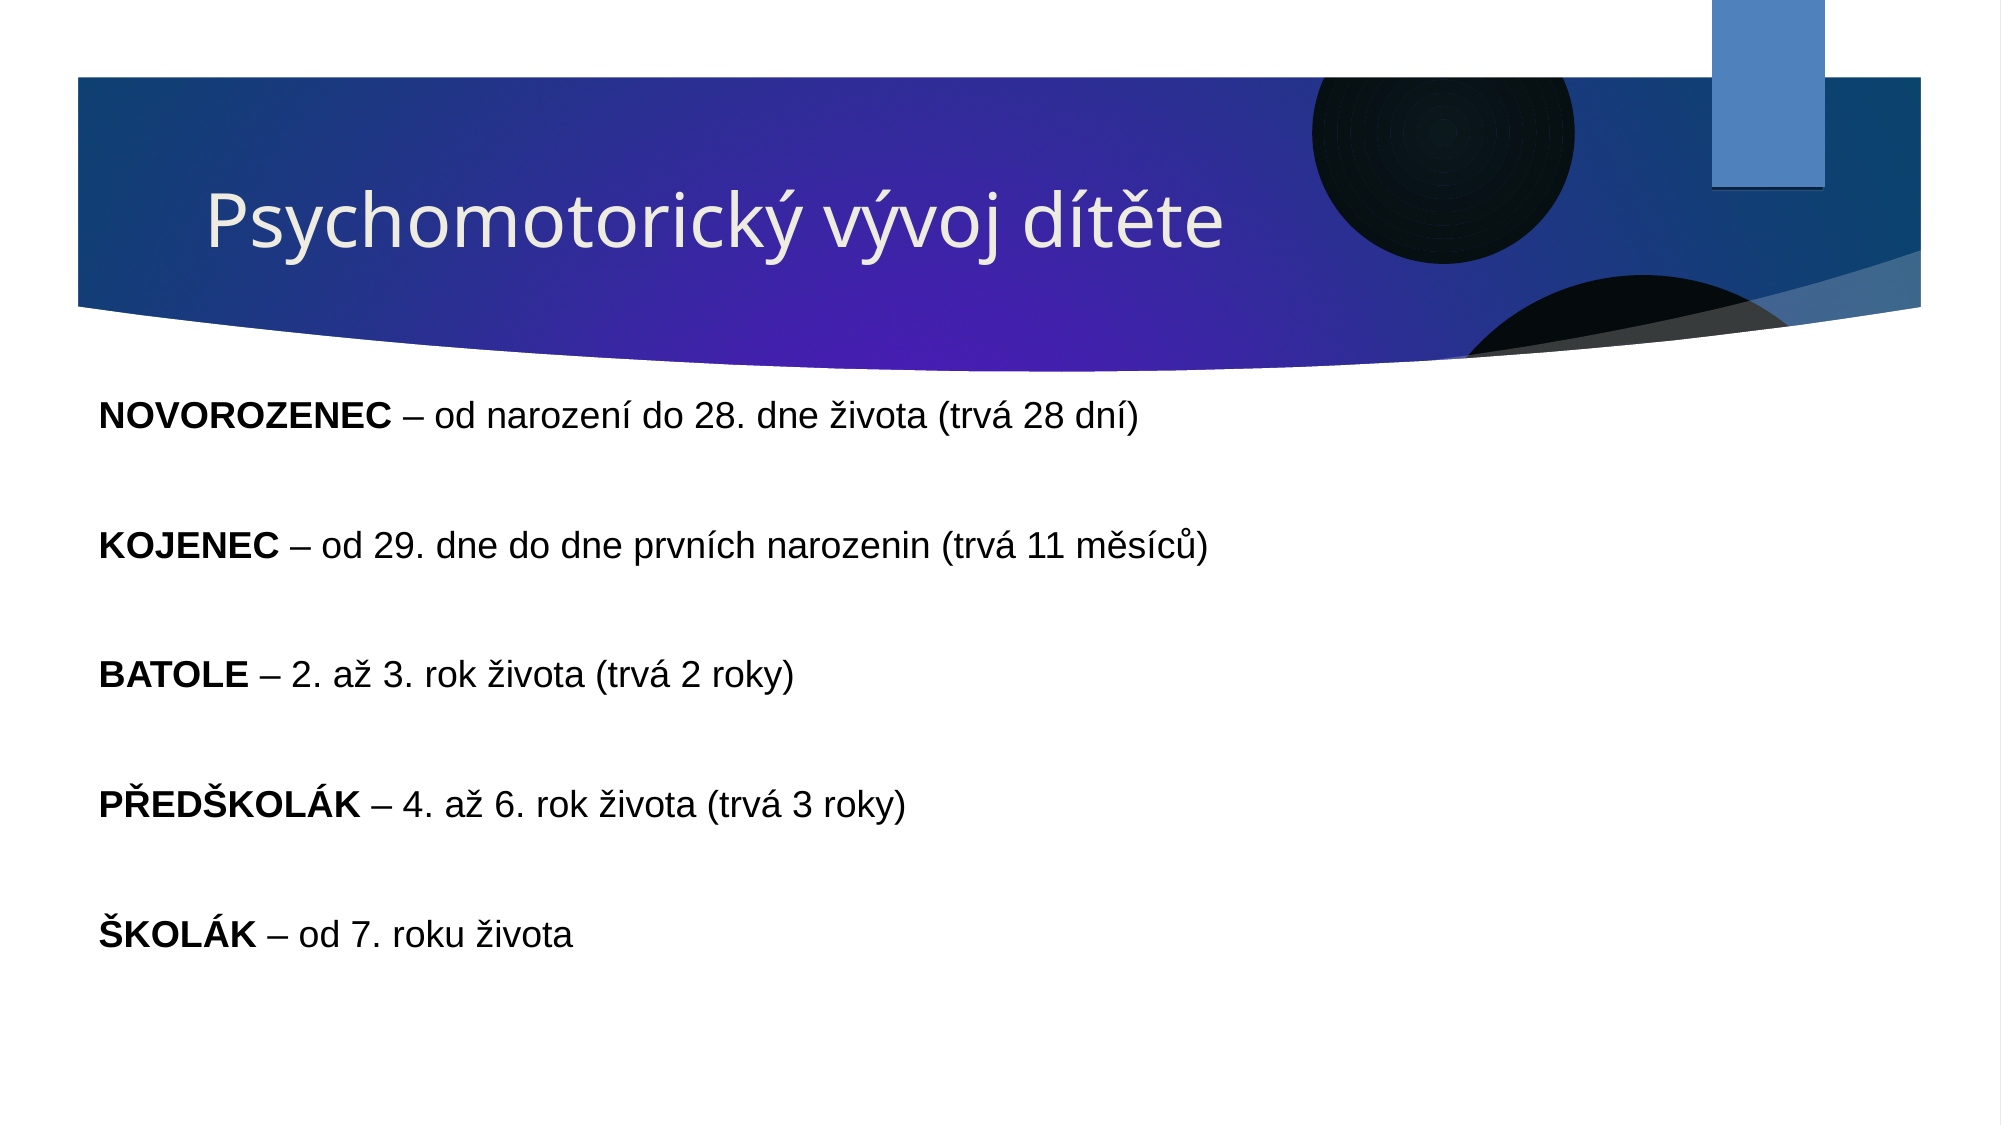

# Psychomotorický vývoj dítěte
novorozenec – od narození do 28. dne života (trvá 28 dní)
kojenec – od 29. dne do dne prvních narozenin (trvá 11 měsíců)
batole – 2. až 3. rok života (trvá 2 roky)
předškolák – 4. až 6. rok života (trvá 3 roky)
školák – od 7. roku života